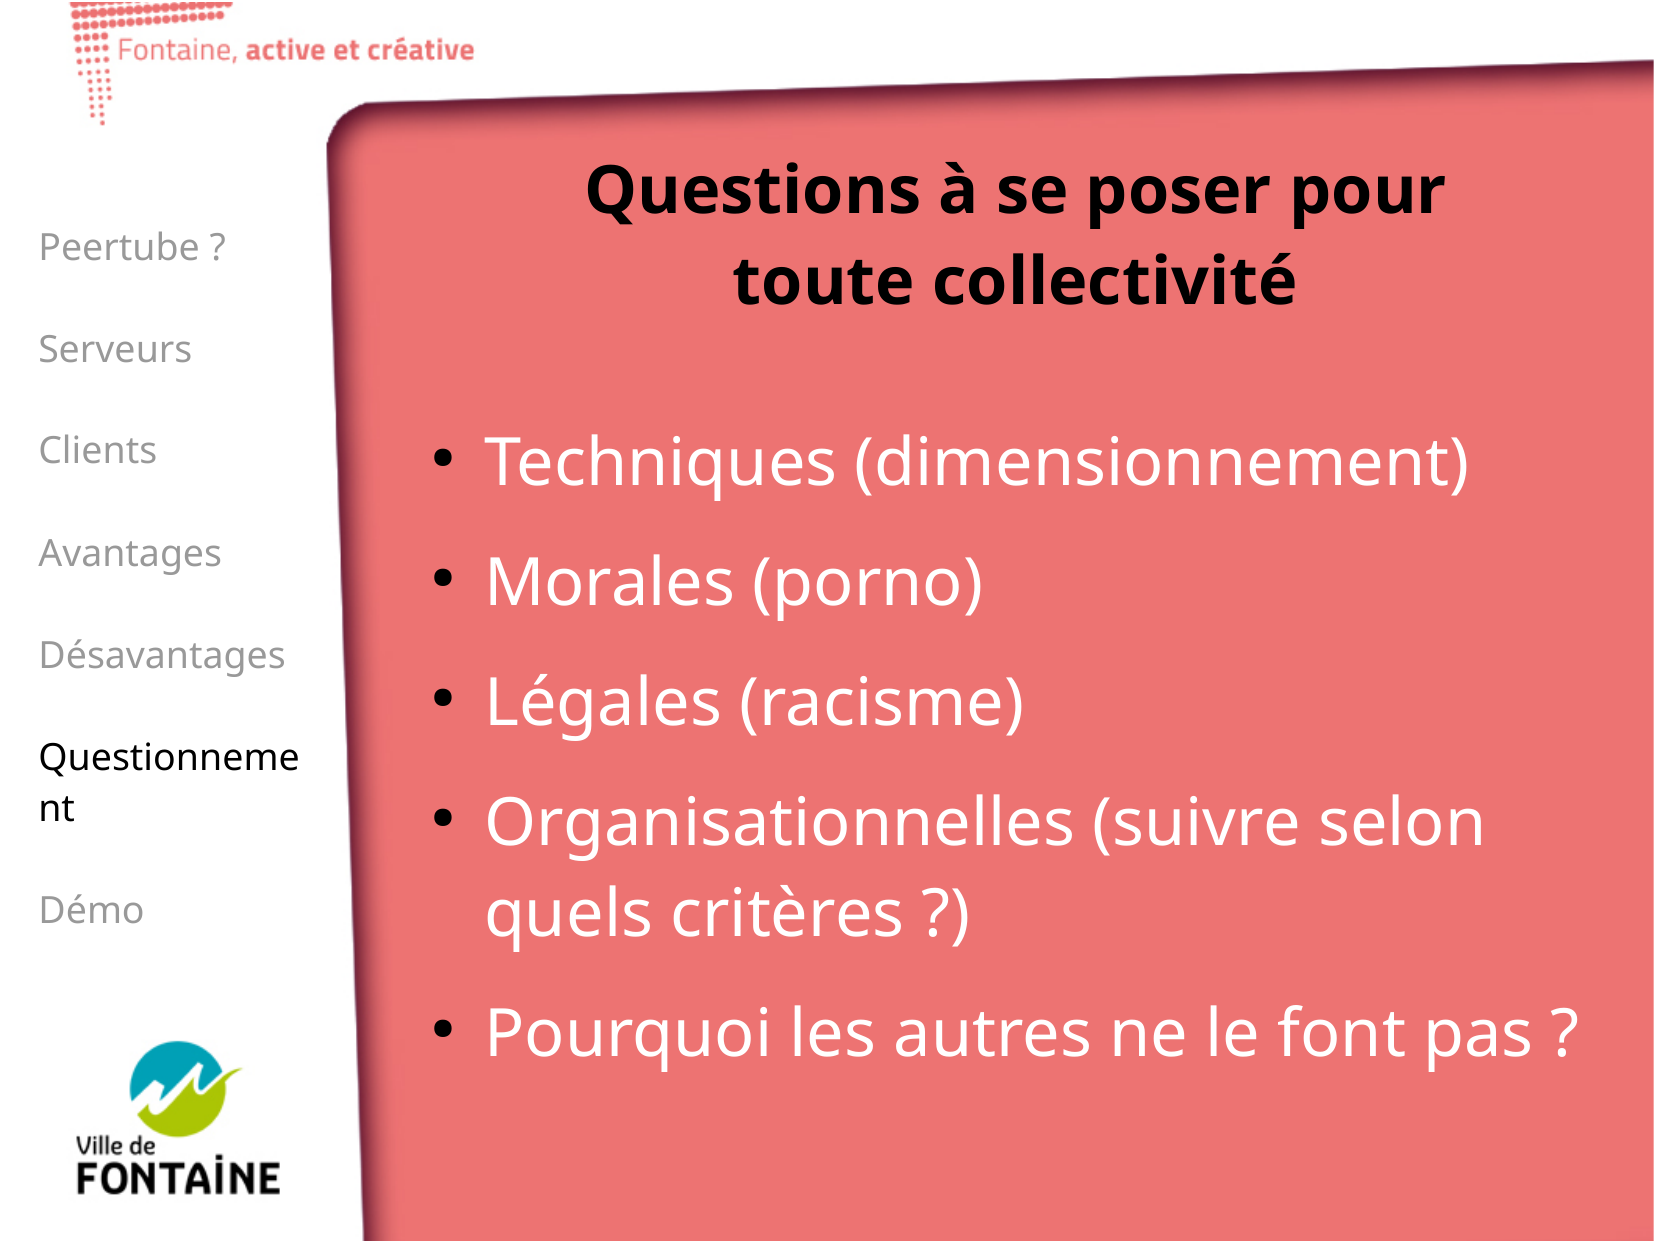

# Questions à se poser pour toute collectivité
Peertube ?
Serveurs
Clients
Avantages
Désavantages
Questionnement
Démo
Techniques (dimensionnement)
Morales (porno)
Légales (racisme)
Organisationnelles (suivre selon quels critères ?)
Pourquoi les autres ne le font pas ?